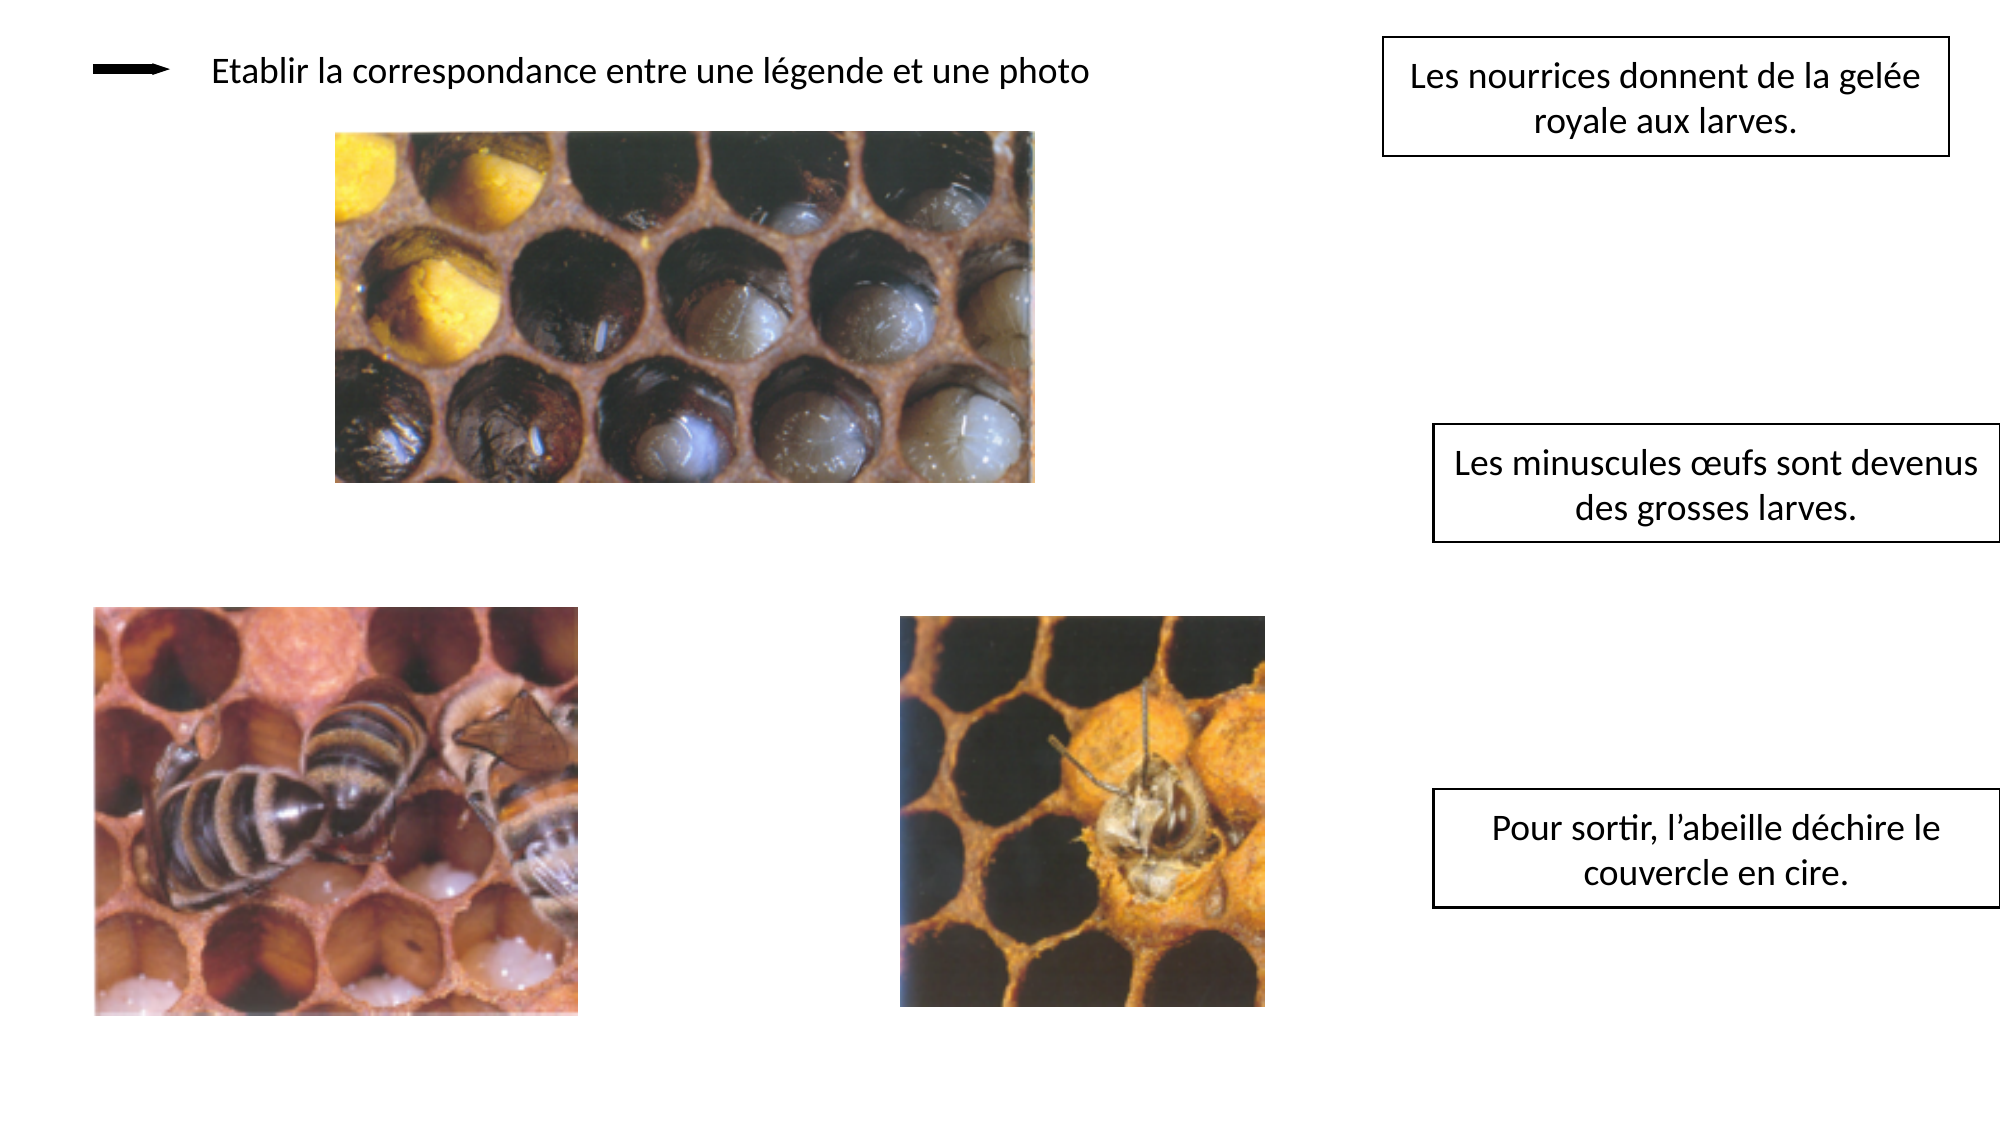

Les nourrices donnent de la gelée royale aux larves.
Etablir la correspondance entre une légende et une photo
Les minuscules œufs sont devenus des grosses larves.
Pour sortir, l’abeille déchire le couvercle en cire.